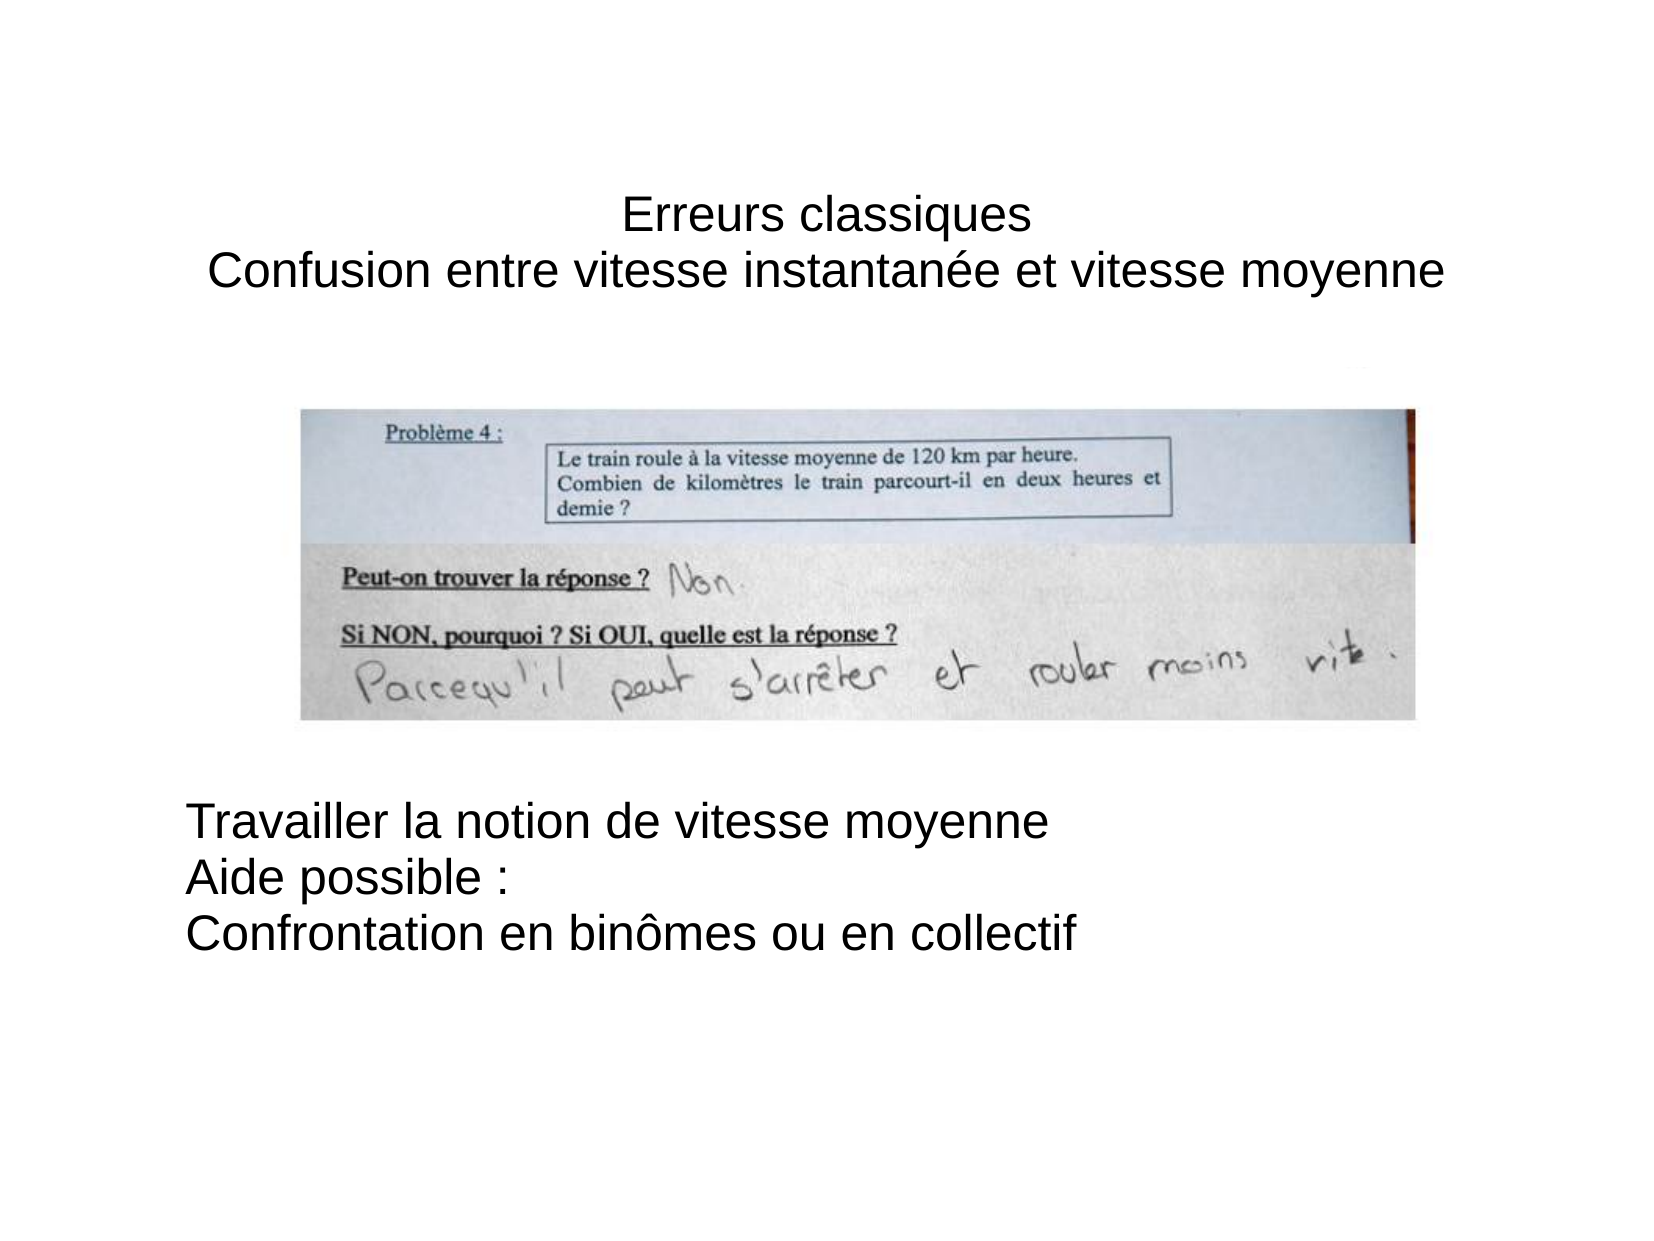

Erreurs classiques
Confusion entre vitesse instantanée et vitesse moyenne
Travailler la notion de vitesse moyenne
Aide possible :
Confrontation en binômes ou en collectif